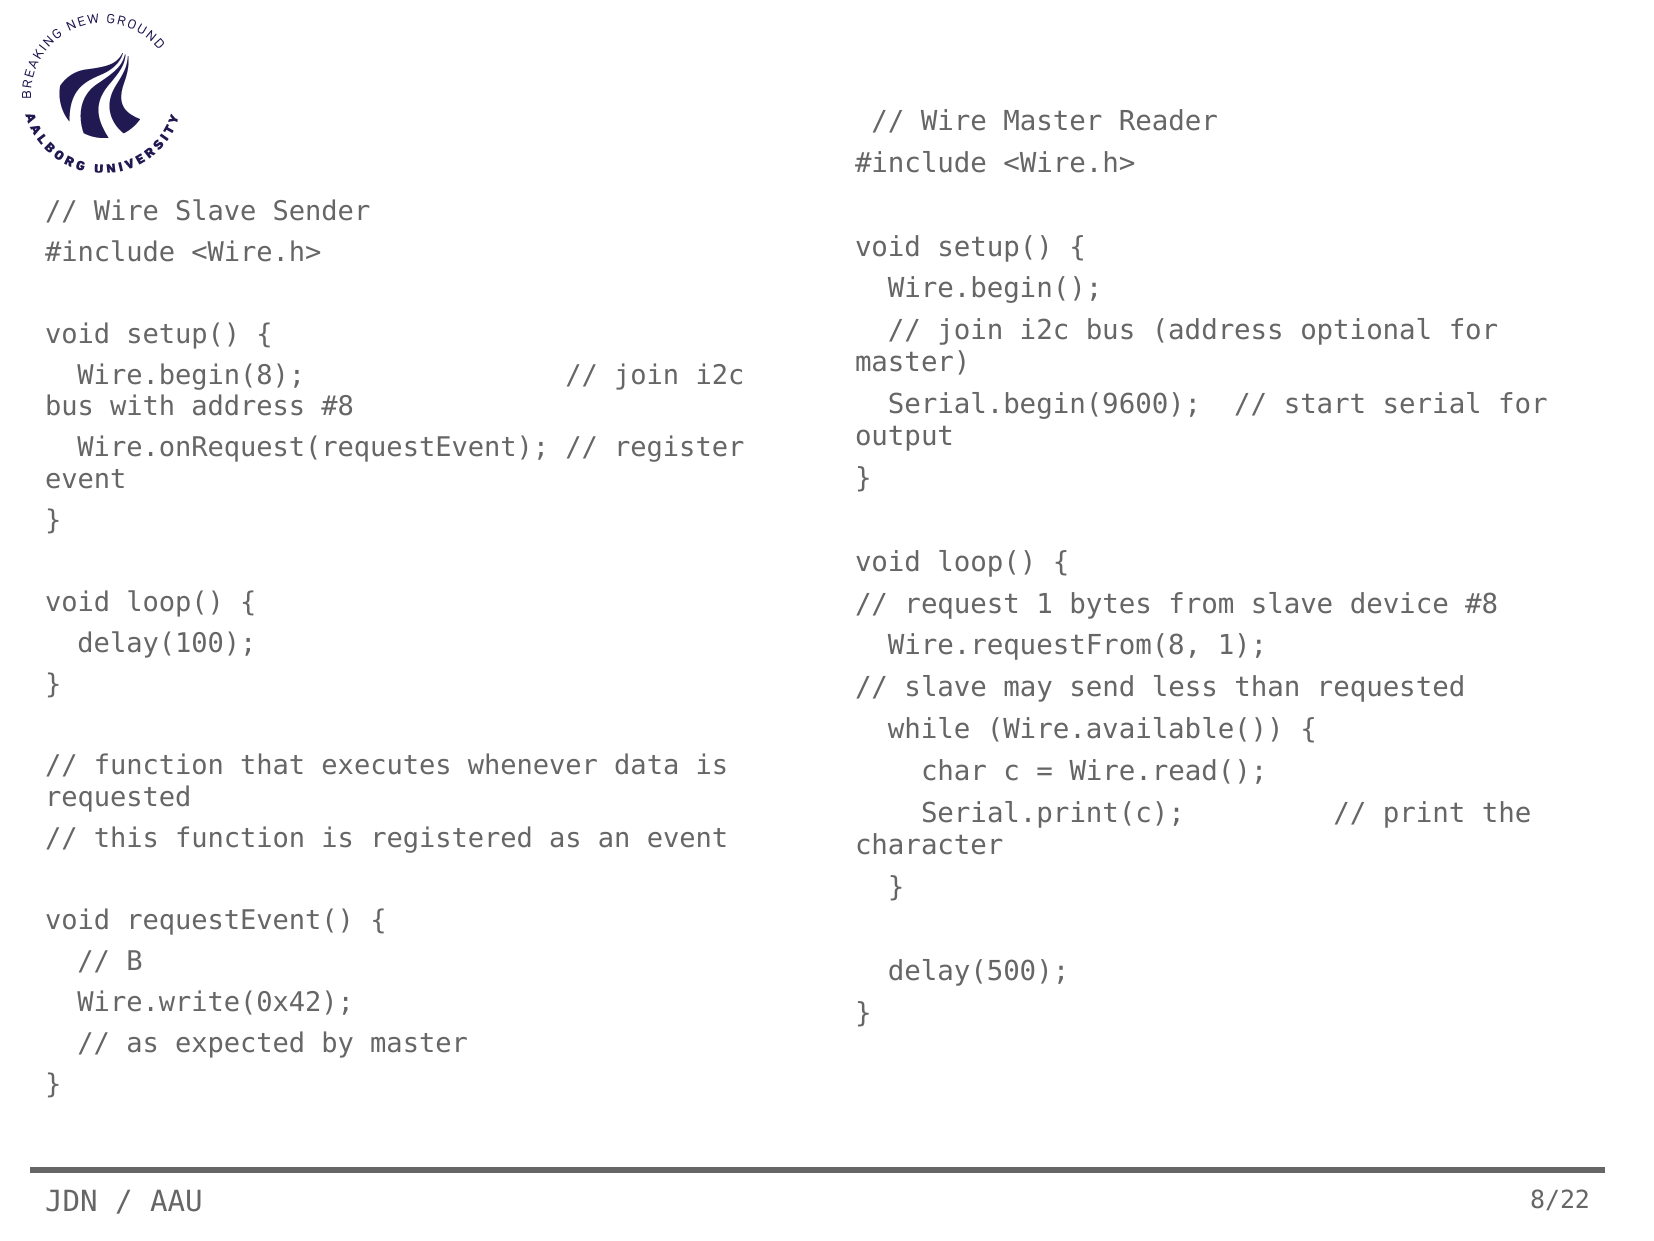

// Wire Master Reader
#include <Wire.h>
void setup() {
 Wire.begin();
 // join i2c bus (address optional for master)
 Serial.begin(9600); // start serial for output
}
void loop() {
// request 1 bytes from slave device #8
 Wire.requestFrom(8, 1);
// slave may send less than requested
 while (Wire.available()) {
 char c = Wire.read();
 Serial.print(c); // print the character
 }
 delay(500);
}
# // Wire Slave Sender
#include <Wire.h>
void setup() {
 Wire.begin(8); // join i2c bus with address #8
 Wire.onRequest(requestEvent); // register event
}
void loop() {
 delay(100);
}
// function that executes whenever data is requested
// this function is registered as an event
void requestEvent() {
 // B
 Wire.write(0x42);
 // as expected by master
}